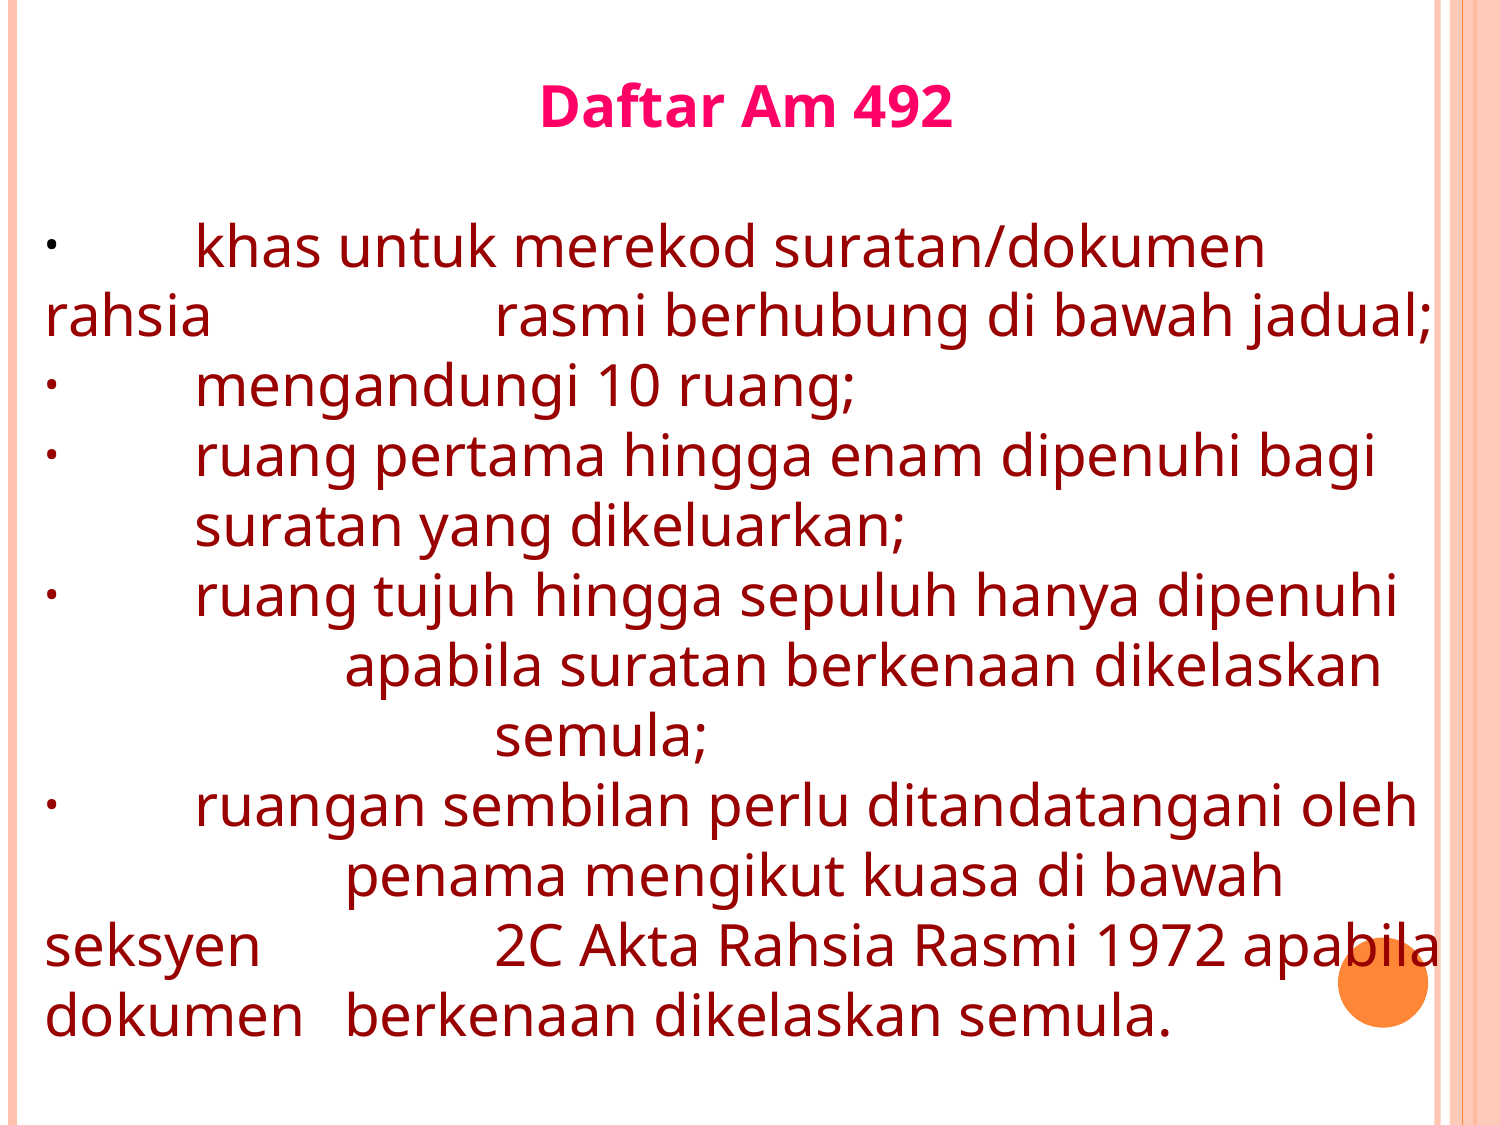

Daftar Am 492
 	khas untuk merekod suratan/dokumen rahsia 		rasmi berhubung di bawah jadual;
 	mengandungi 10 ruang;
 	ruang pertama hingga enam dipenuhi bagi 		suratan yang dikeluarkan;
 	ruang tujuh hingga sepuluh hanya dipenuhi 		apabila suratan berkenaan dikelaskan 			semula;
 	ruangan sembilan perlu ditandatangani oleh 		penama mengikut kuasa di bawah seksyen 		2C Akta Rahsia Rasmi 1972 apabila dokumen 	berkenaan dikelaskan semula.